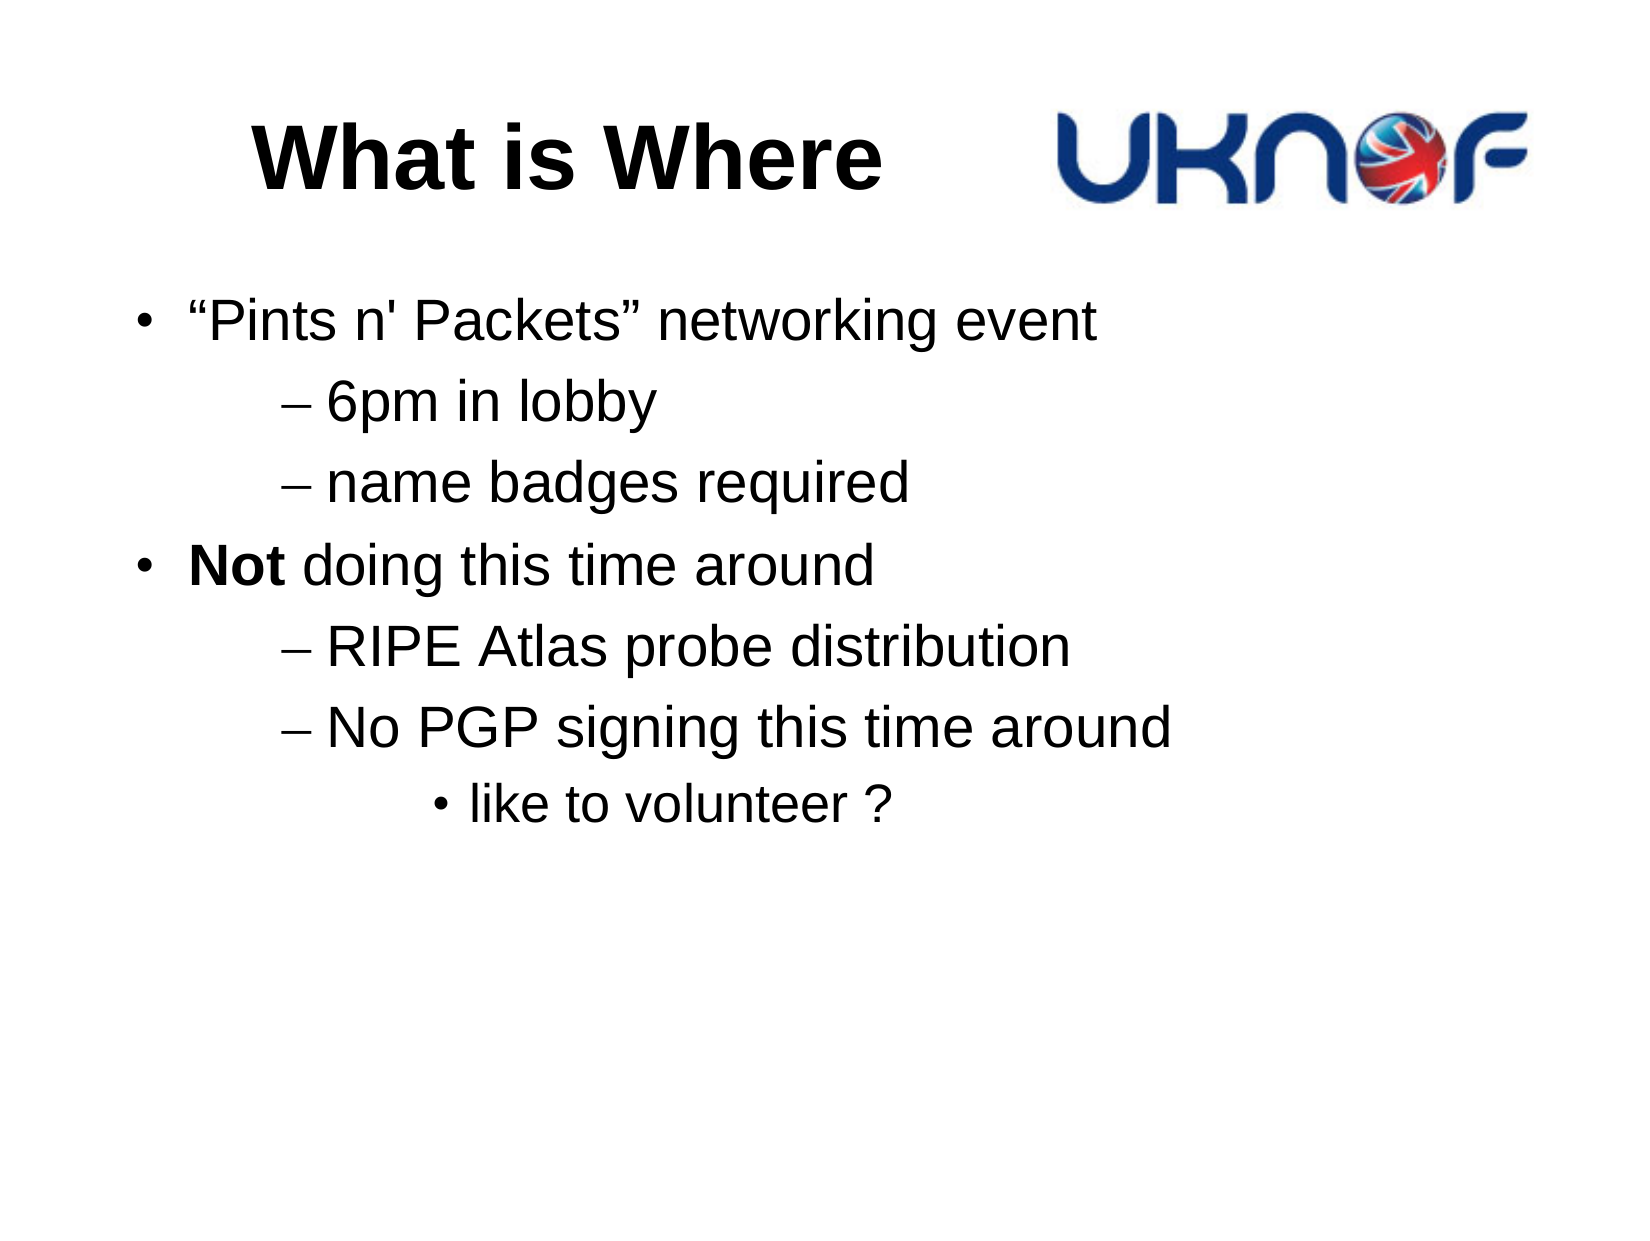

# What is Where
“Pints n' Packets” networking event
6pm in lobby
name badges required
Not doing this time around
RIPE Atlas probe distribution
No PGP signing this time around
like to volunteer ?